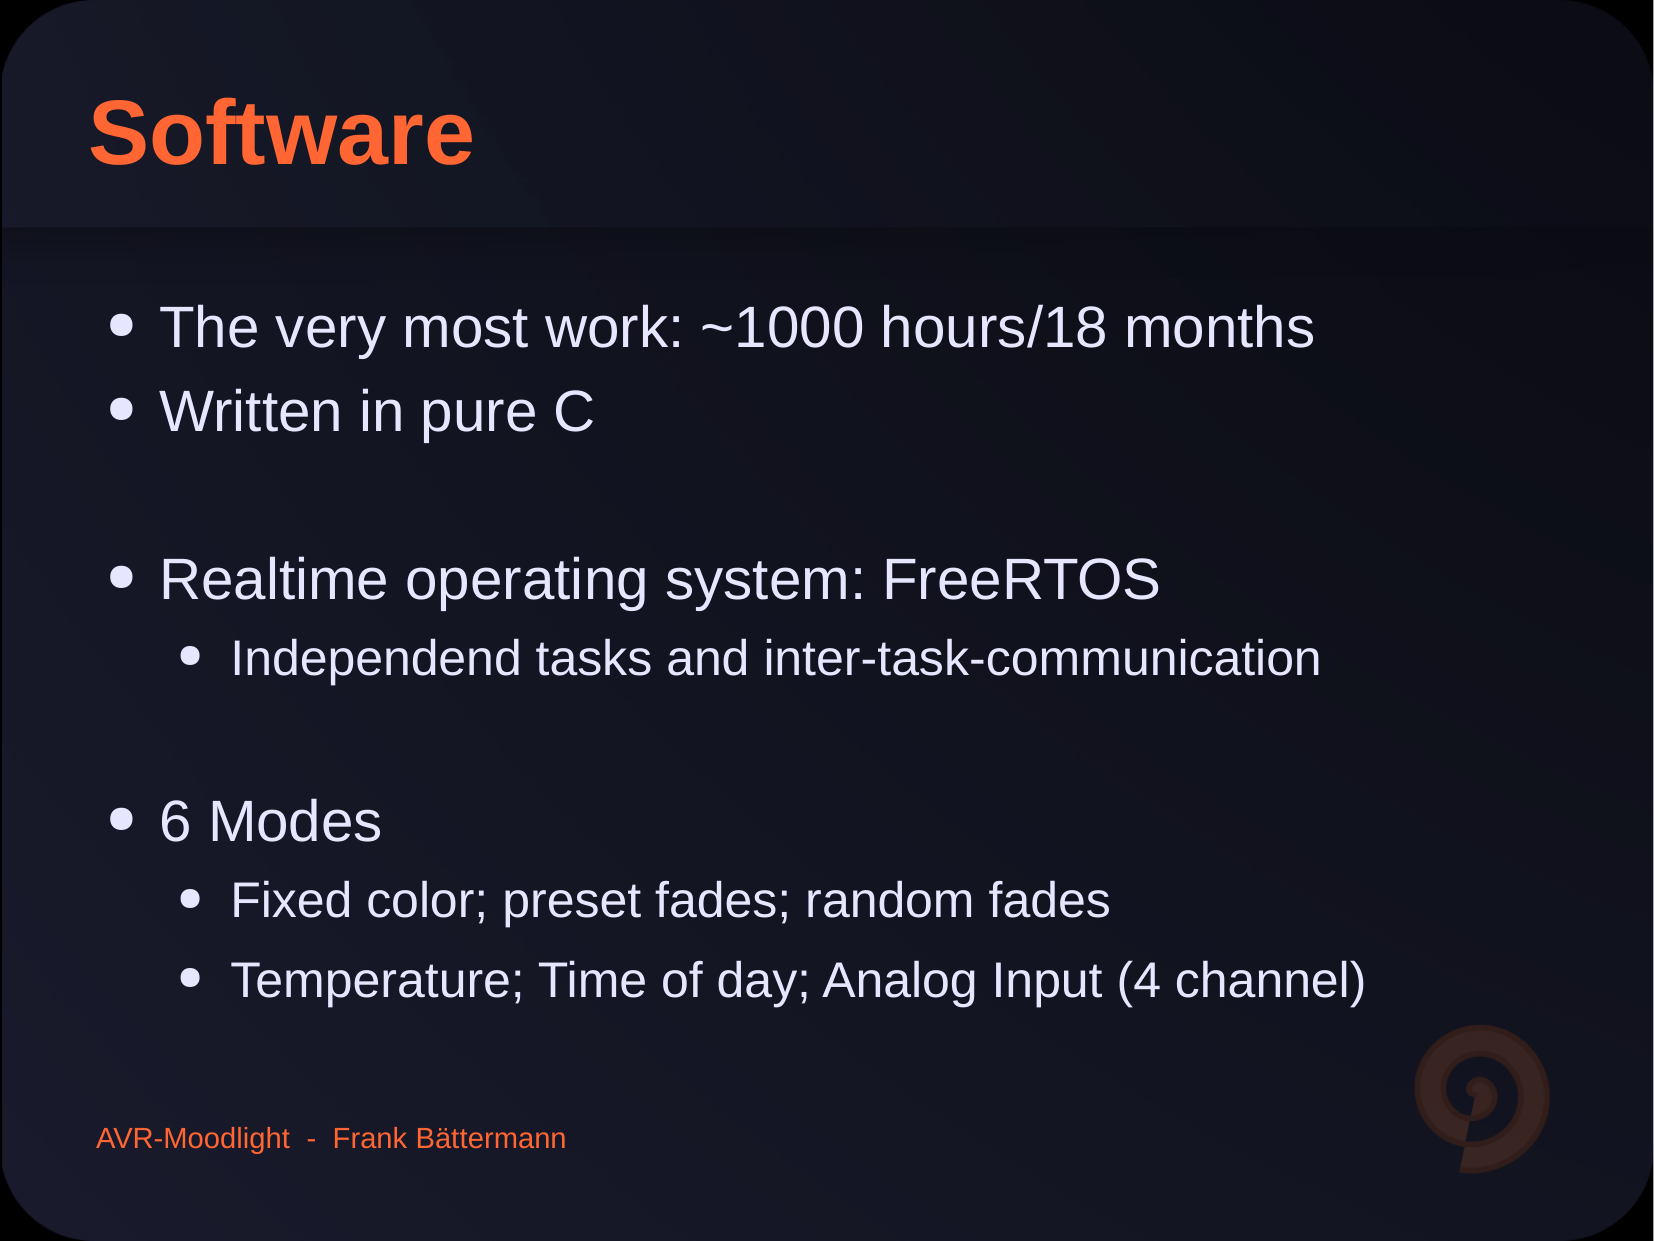

# Software
The very most work: ~1000 hours/18 months
Written in pure C
Realtime operating system: FreeRTOS
Independend tasks and inter-task-communication
6 Modes
Fixed color; preset fades; random fades
Temperature; Time of day; Analog Input (4 channel)
AVR-Moodlight - Frank Bättermann